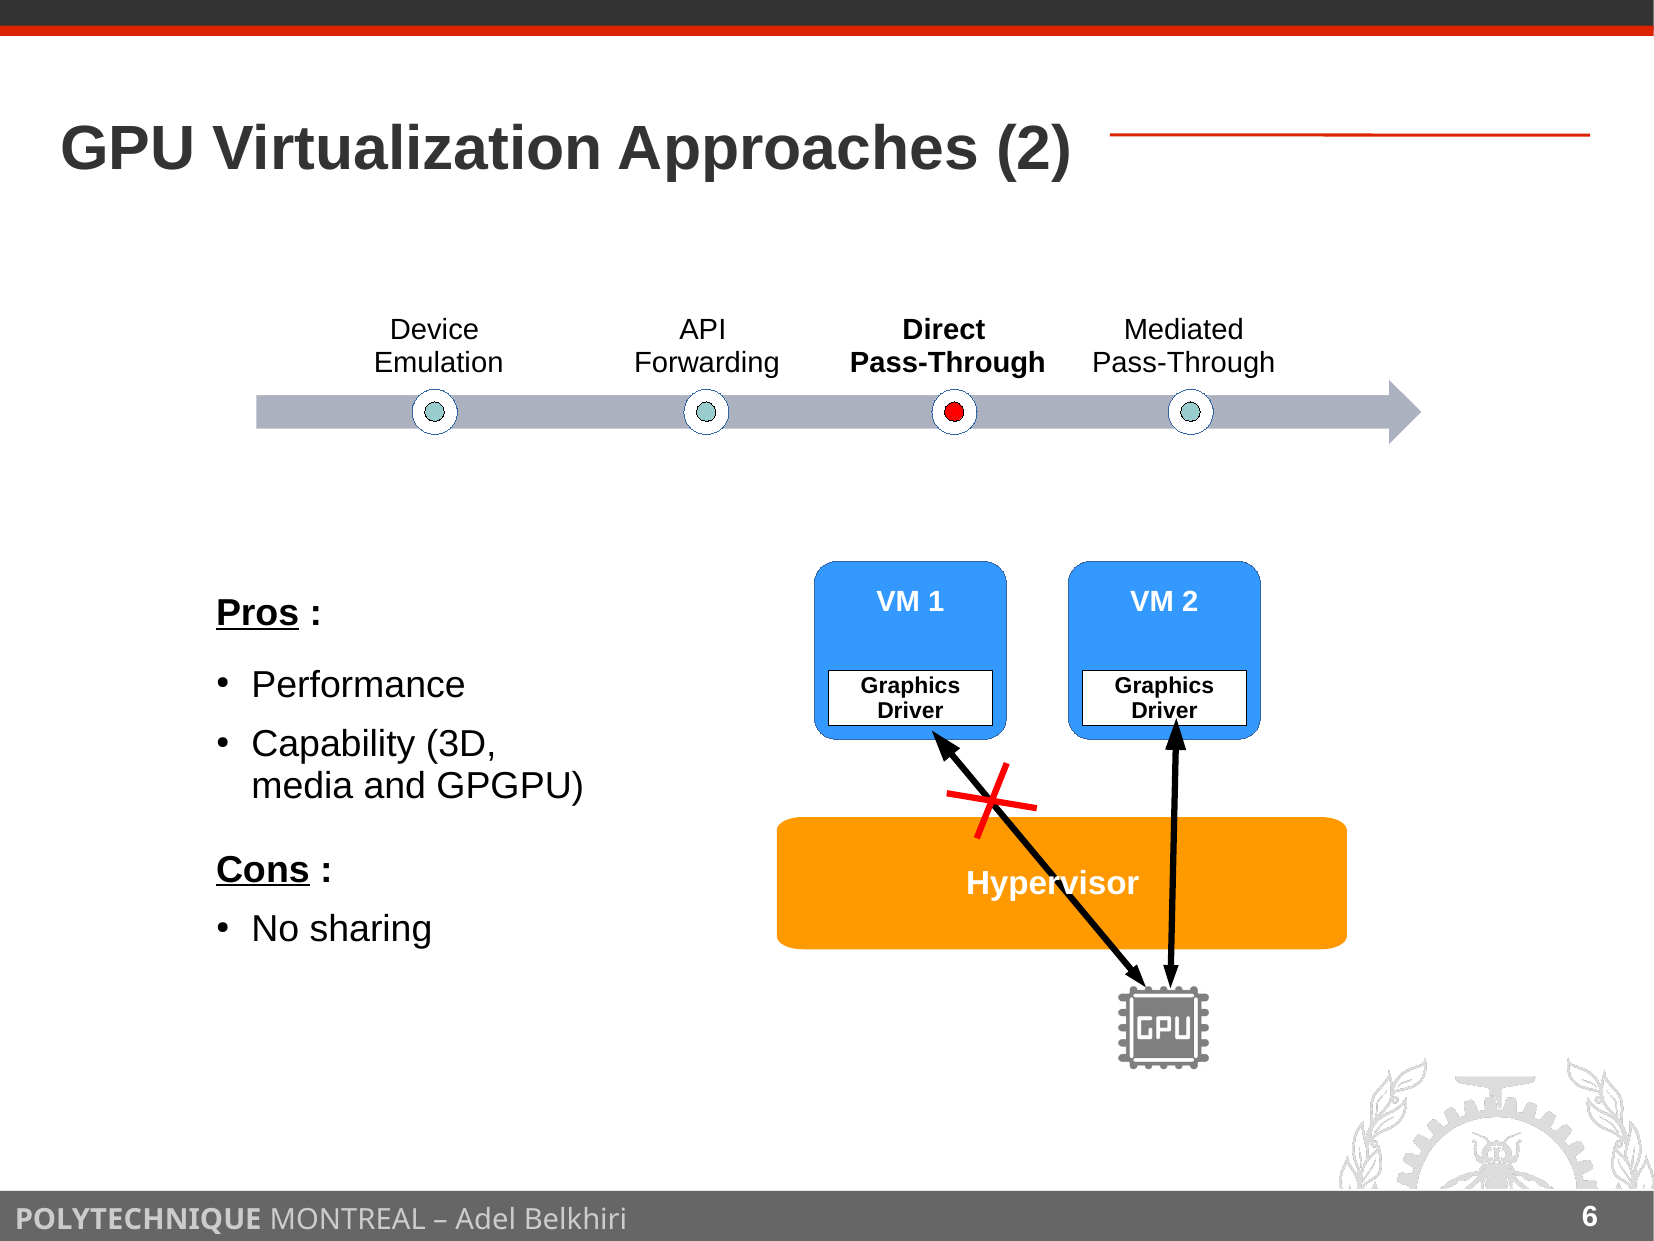

GPU Virtualization Approaches (2)
Device
 Emulation
API
Forwarding
Direct
Pass-Through
Mediated
Pass-Through
VM 2
Graphics Driver
VM 1
Graphics Driver
Pros :
Performance
Capability (3D, media and GPGPU)
Cons :
No sharing
Hypervisor
6
POLYTECHNIQUE MONTREAL – Adel Belkhiri